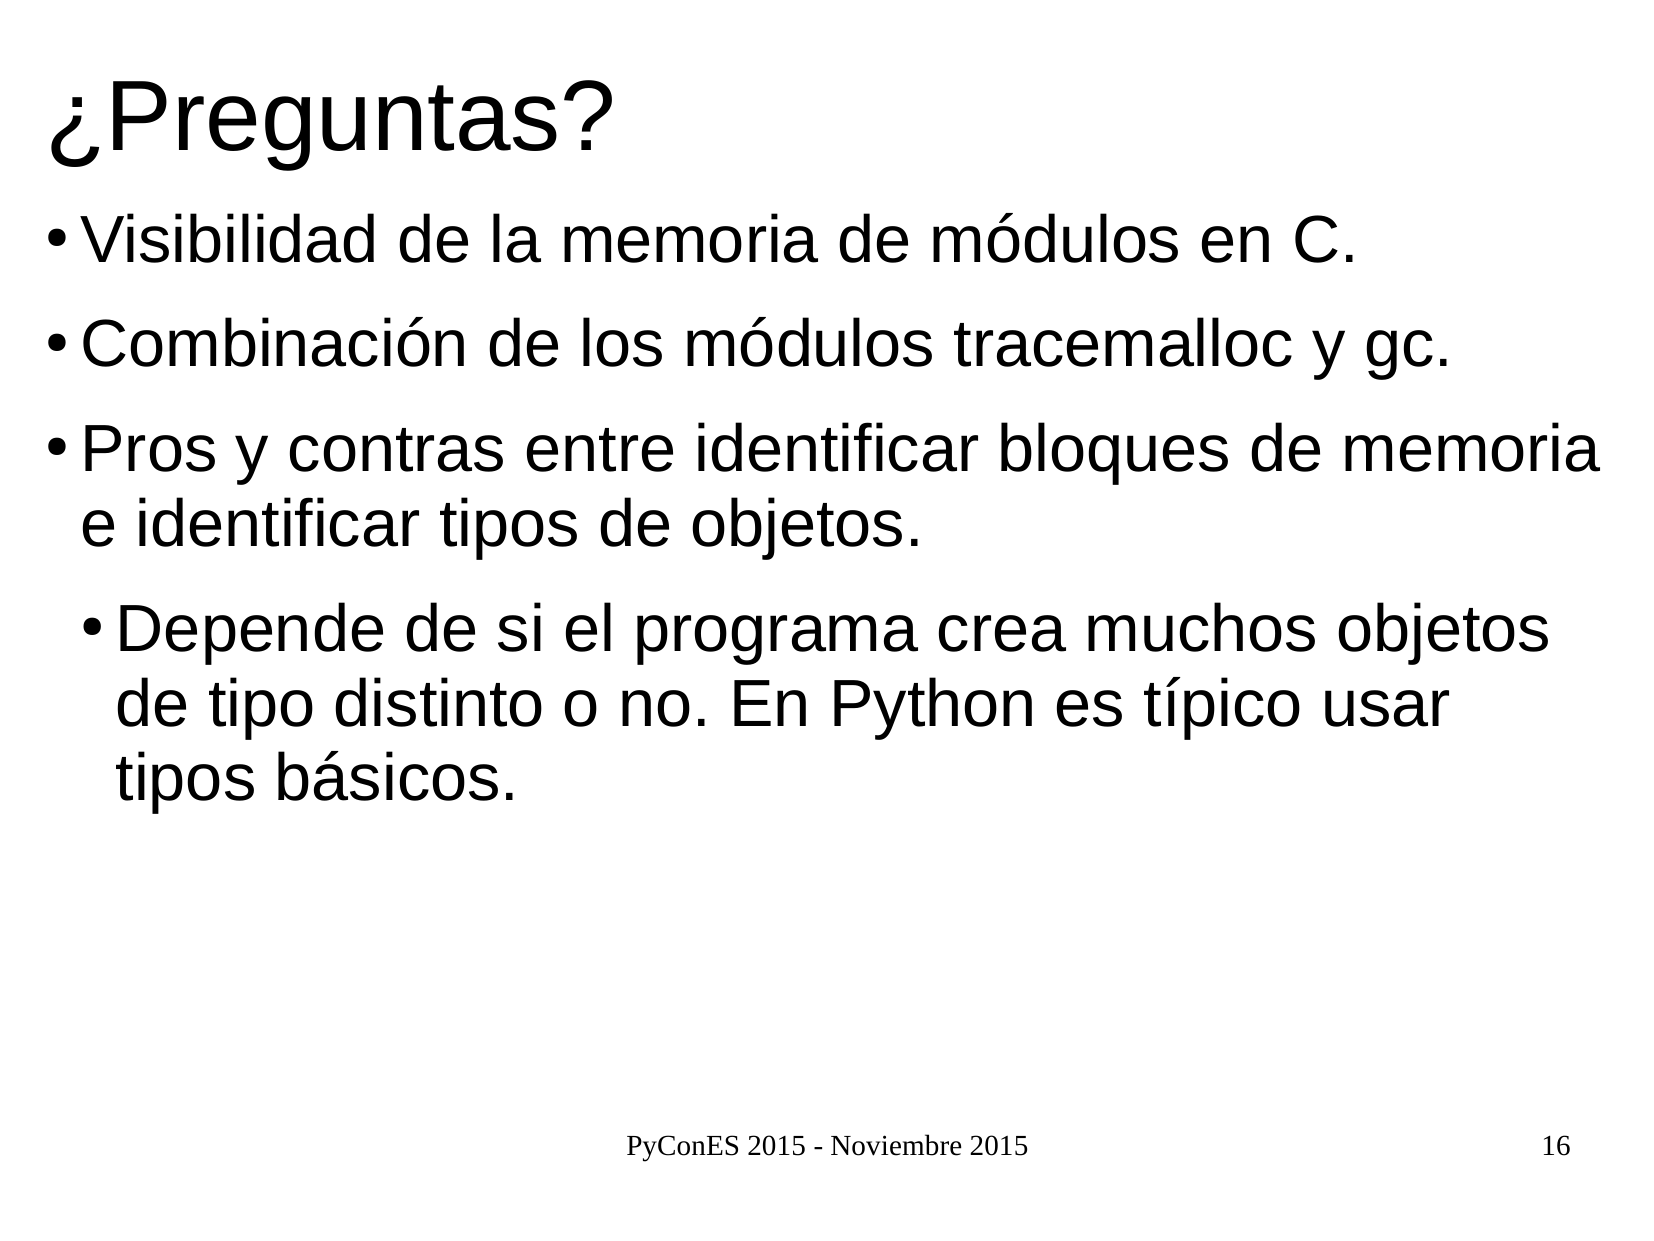

# ¿Preguntas?
Visibilidad de la memoria de módulos en C.
Combinación de los módulos tracemalloc y gc.
Pros y contras entre identificar bloques de memoria e identificar tipos de objetos.
Depende de si el programa crea muchos objetos de tipo distinto o no. En Python es típico usar tipos básicos.
PyConES 2015 - Noviembre 2015
16